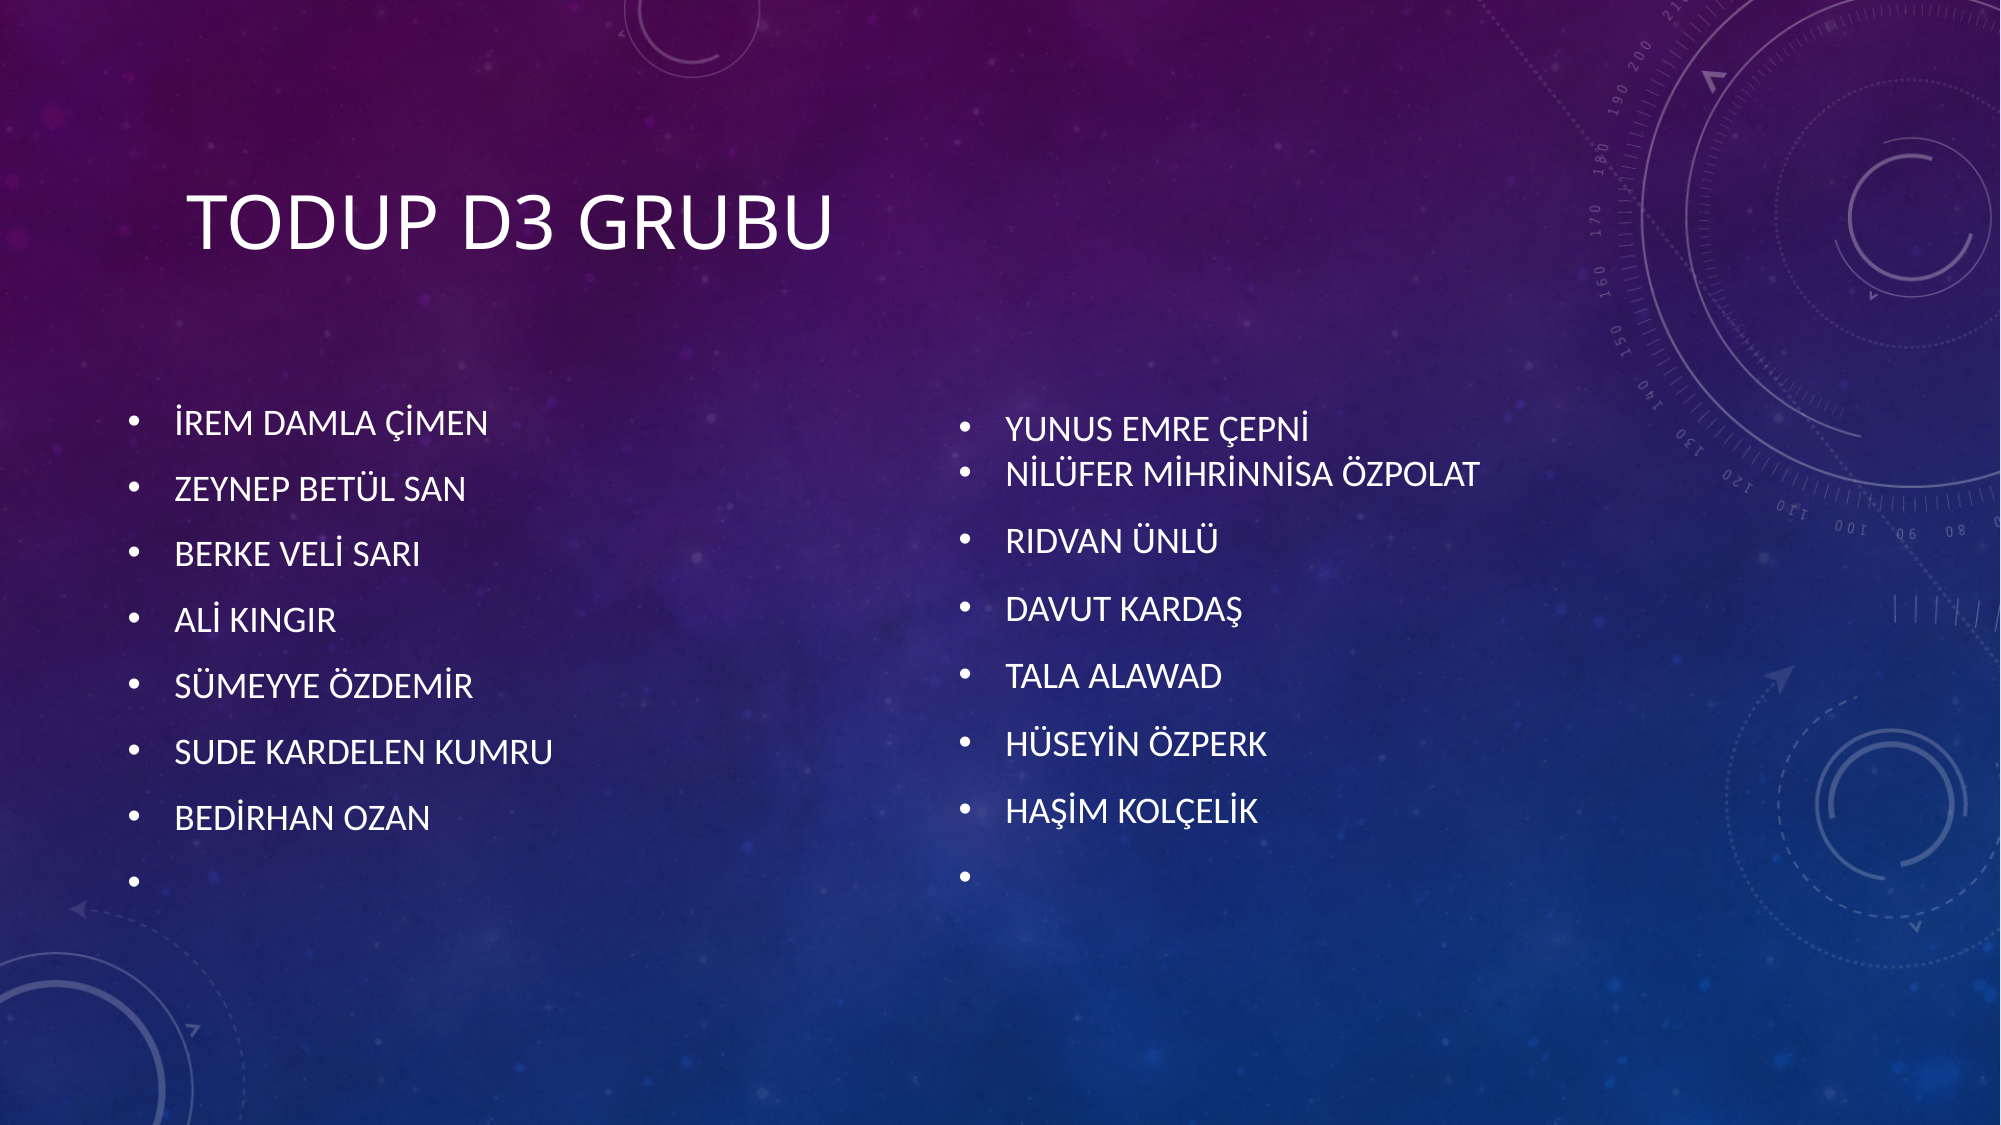

# Todup d3 gruBU
İREM DAMLA ÇİMEN
ZEYNEP BETÜL SAN
BERKE VELİ SARI
ALİ KINGIR
SÜMEYYE ÖZDEMİR
SUDE KARDELEN KUMRU
BEDİRHAN OZAN
YUNUS EMRE ÇEPNİ
NİLÜFER MİHRİNNİSA ÖZPOLAT
RIDVAN ÜNLÜ
DAVUT KARDAŞ
TALA ALAWAD
HÜSEYİN ÖZPERK
HAŞİM KOLÇELİK